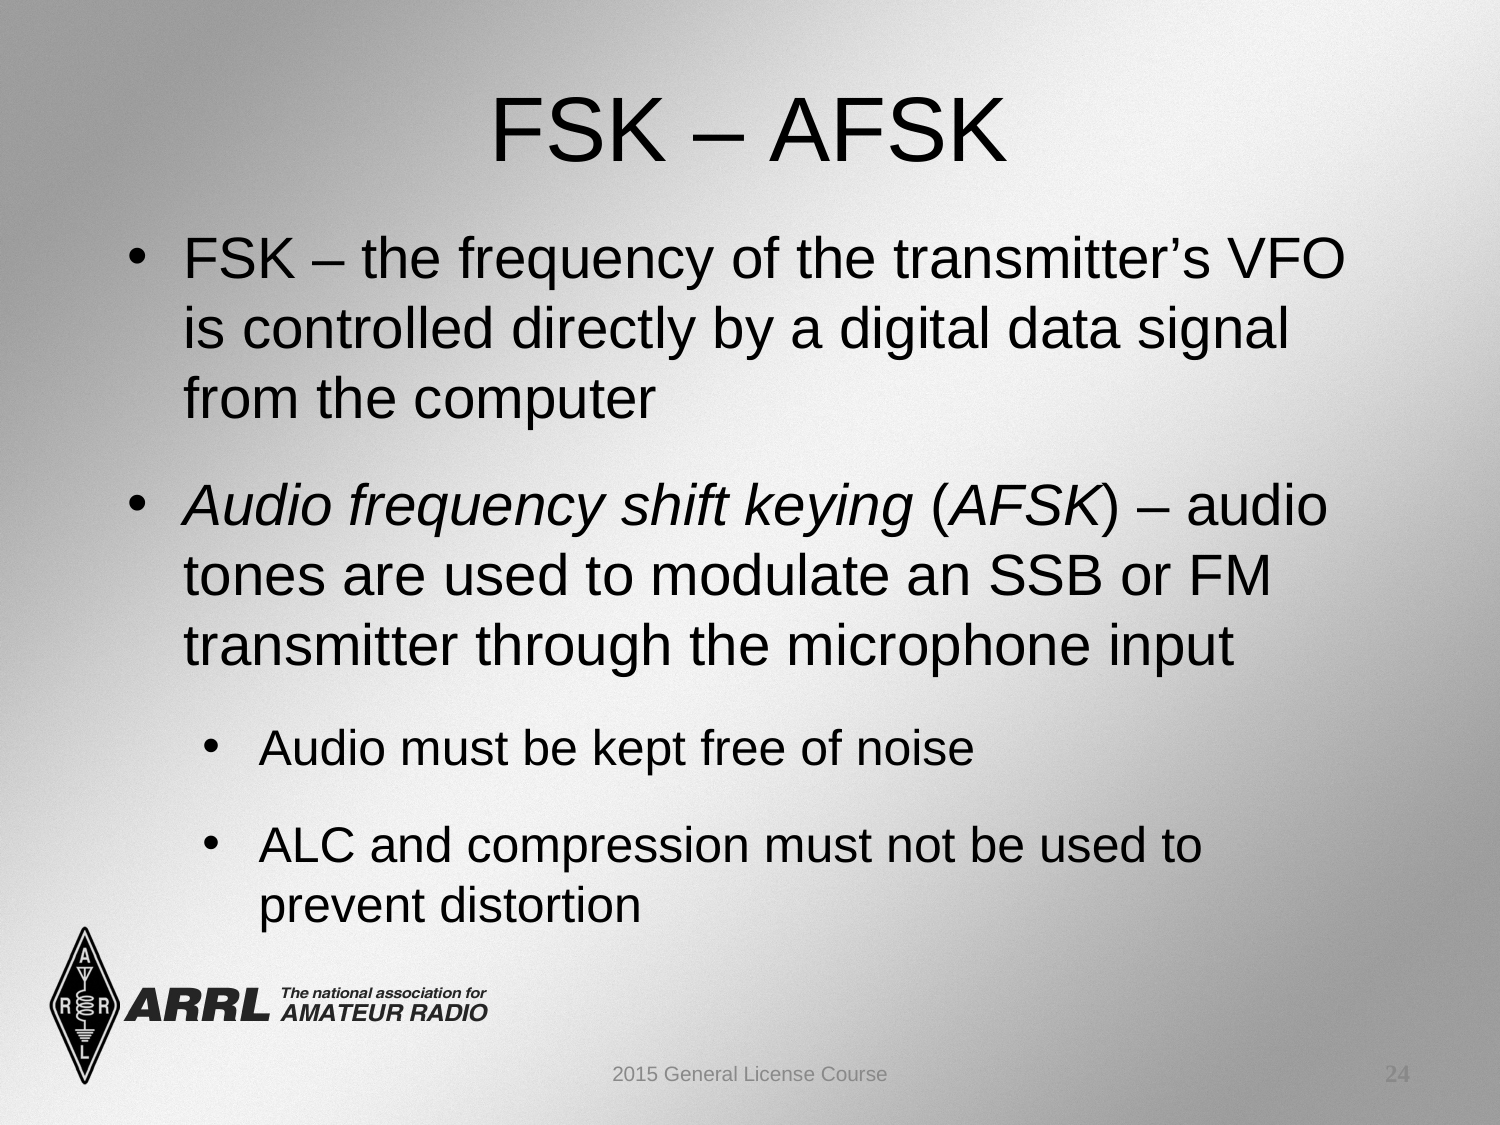

FSK – AFSK
FSK – the frequency of the transmitter’s VFO is controlled directly by a digital data signal from the computer
Audio frequency shift keying (AFSK) – audio tones are used to modulate an SSB or FM transmitter through the microphone input
Audio must be kept free of noise
ALC and compression must not be used to prevent distortion
2015 General License Course